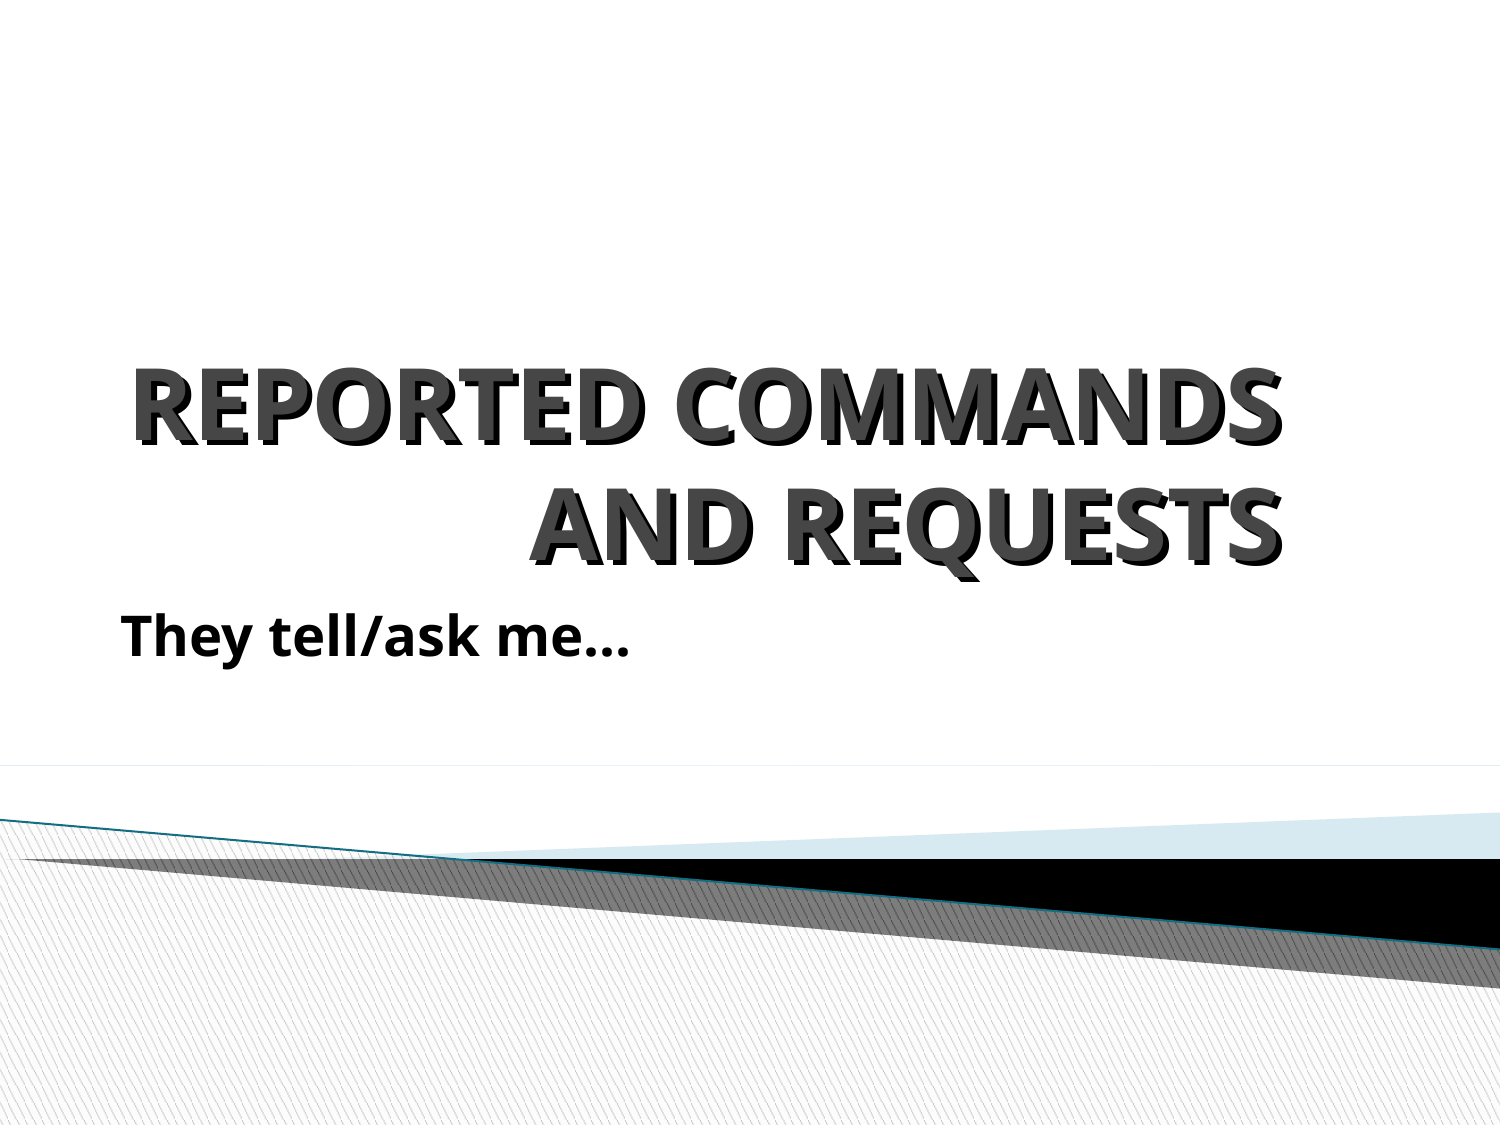

# REPORTED COMMANDS AND REQUESTS
They tell/ask me...